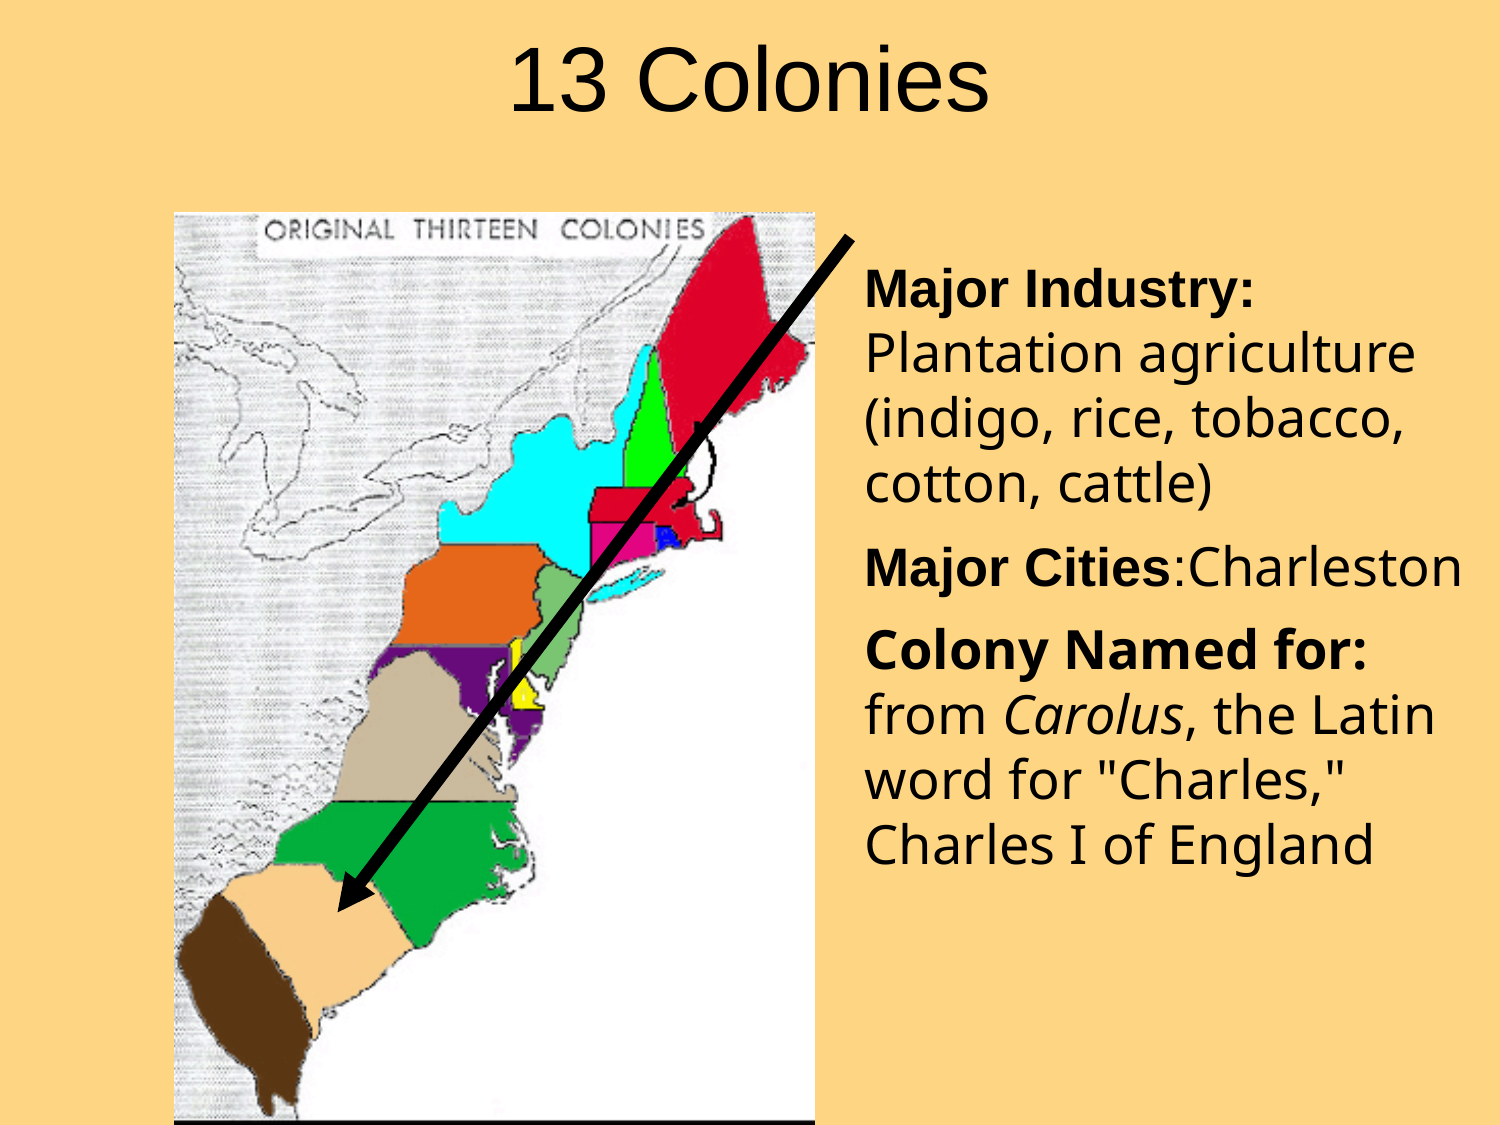

# 13 Colonies
South Carolina
Major Industry: Plantation agriculture (indigo, rice, tobacco, cotton, cattle)
Major Cities:Charleston
Colony Named for: from Carolus, the Latin word for "Charles," Charles I of England